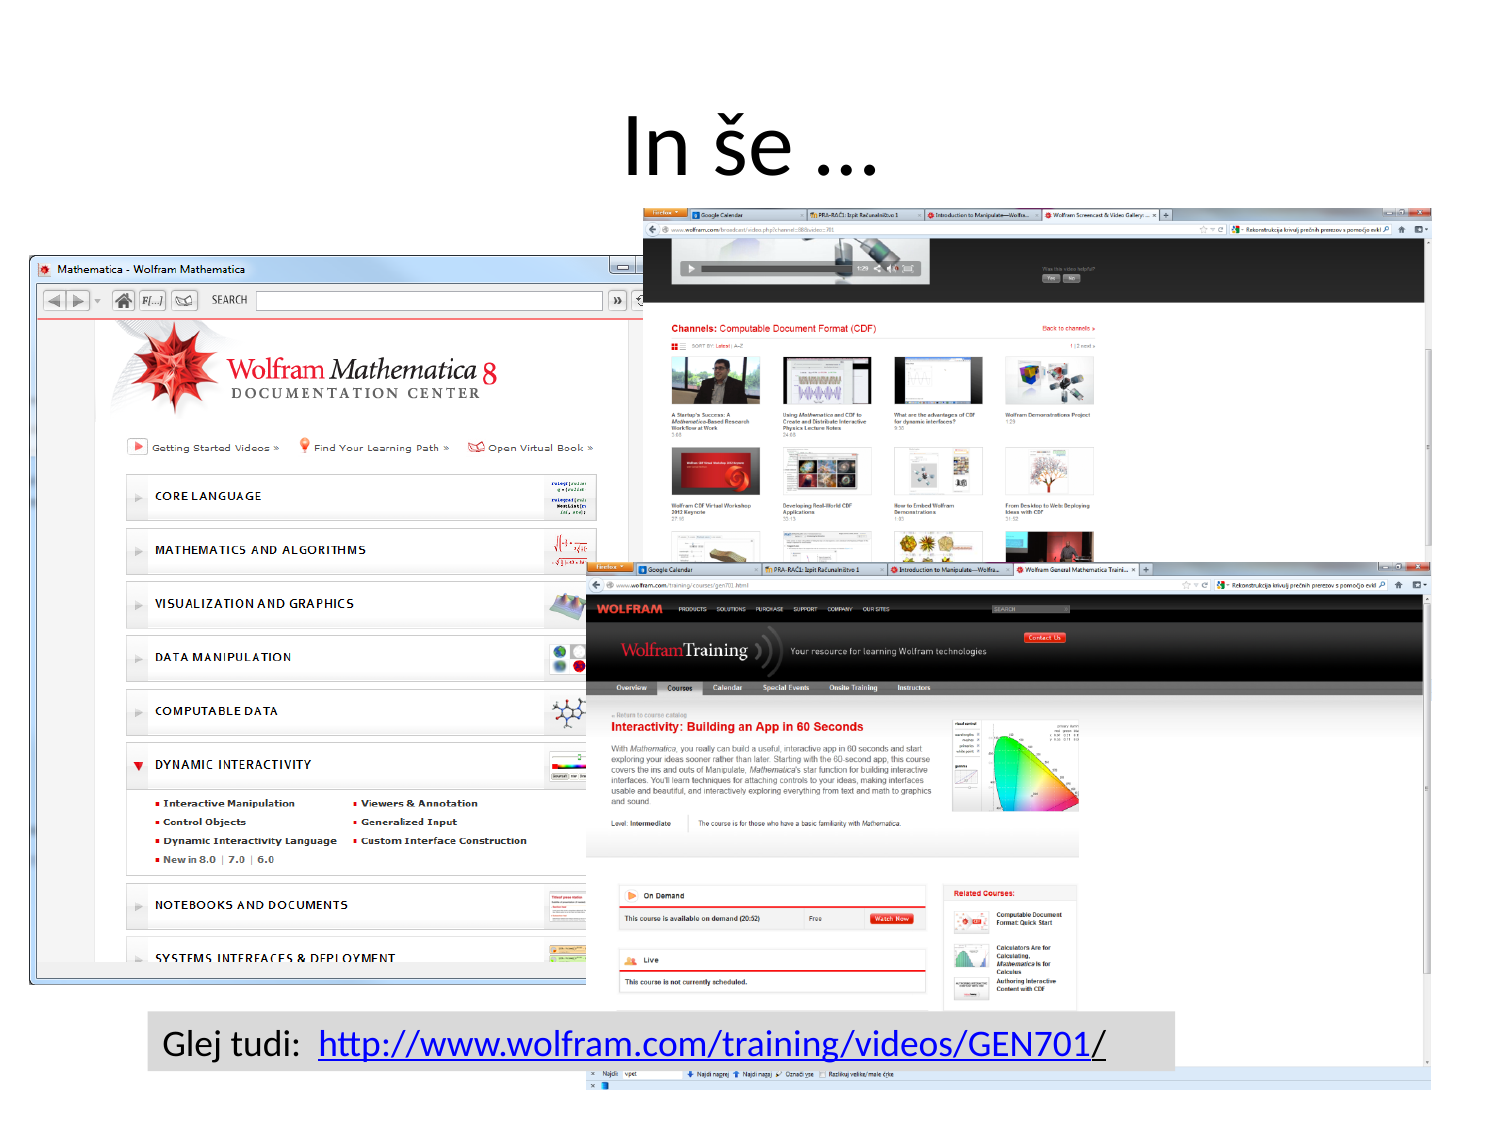

# In še …
Glej tudi: http://www.wolfram.com/training/videos/GEN701/